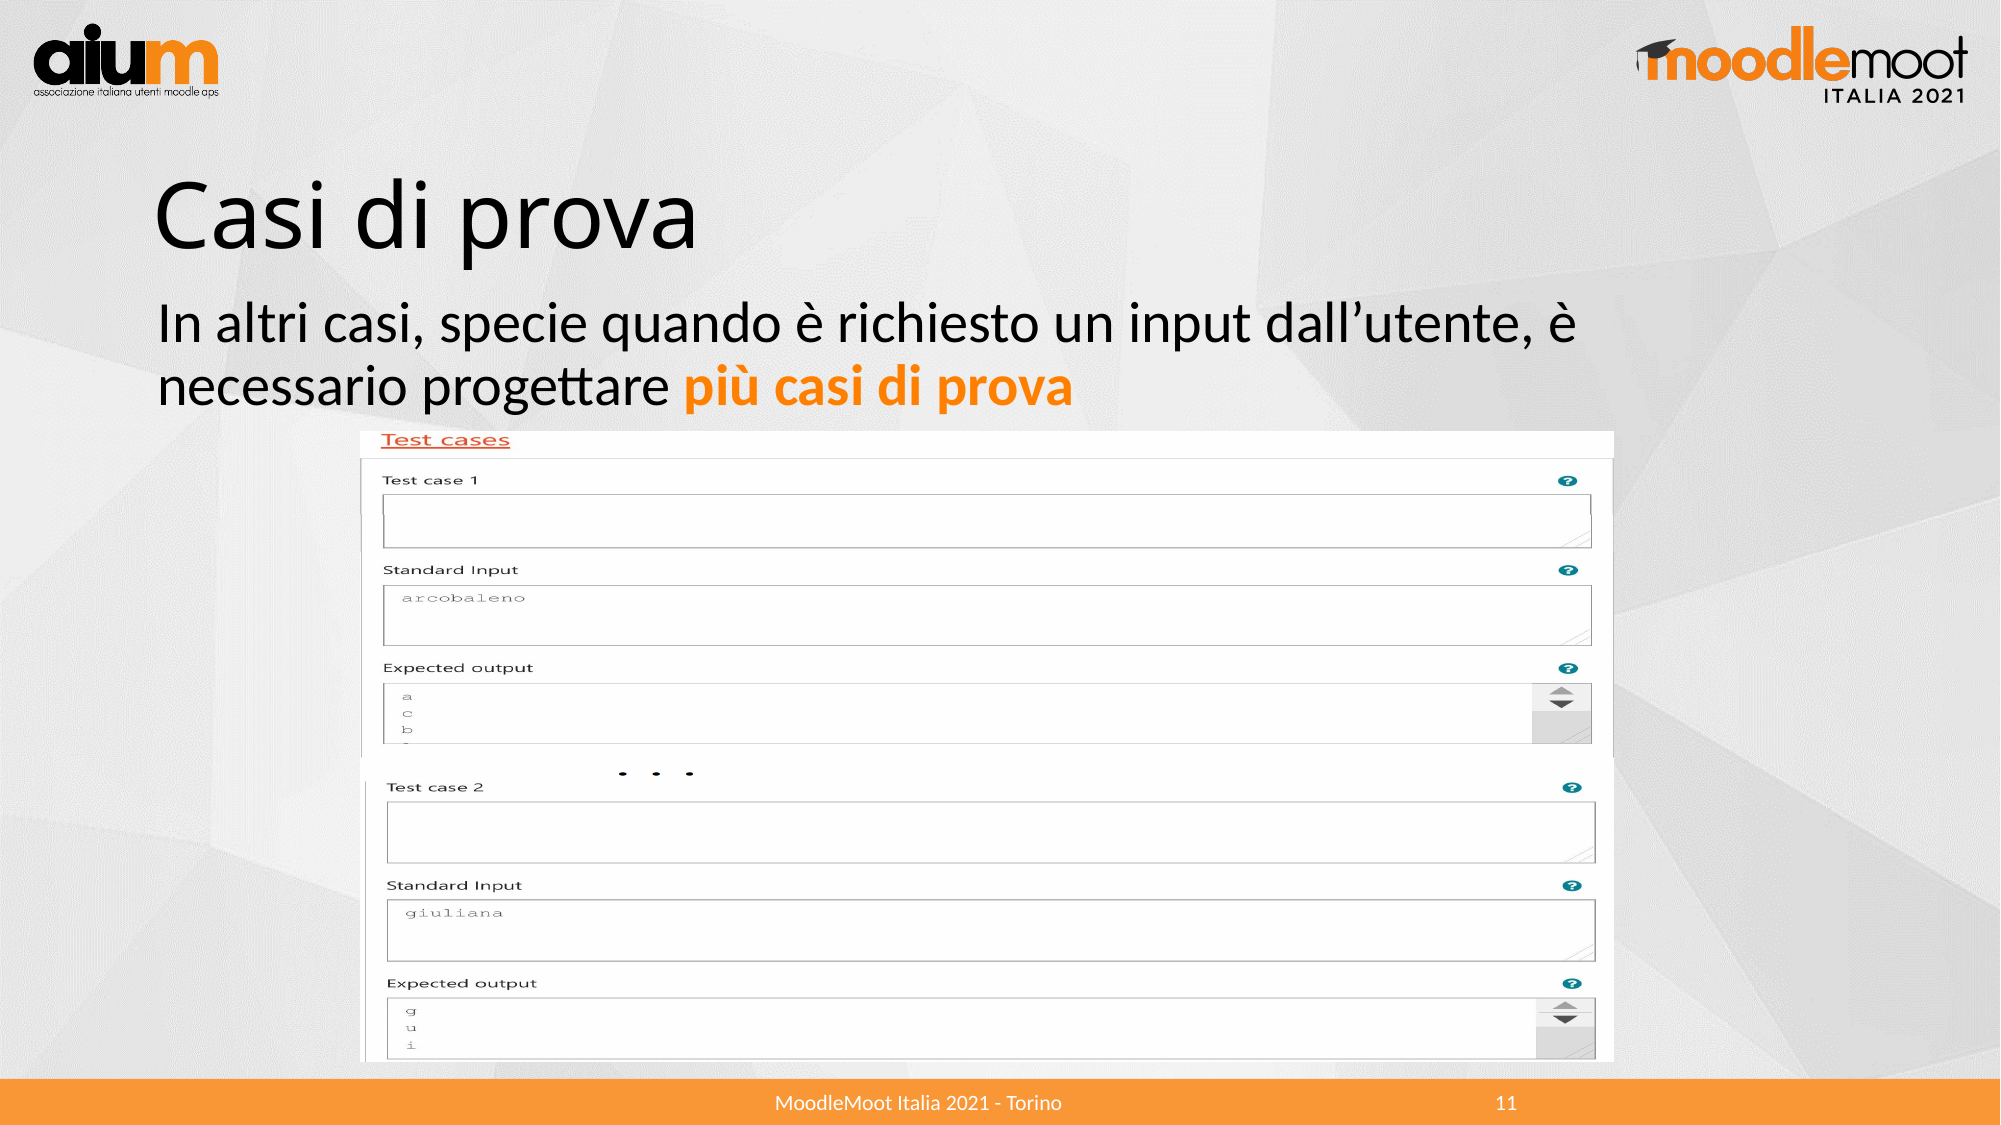

# Casi di prova
In altri casi, specie quando è richiesto un input dall’utente, è necessario progettare più casi di prova